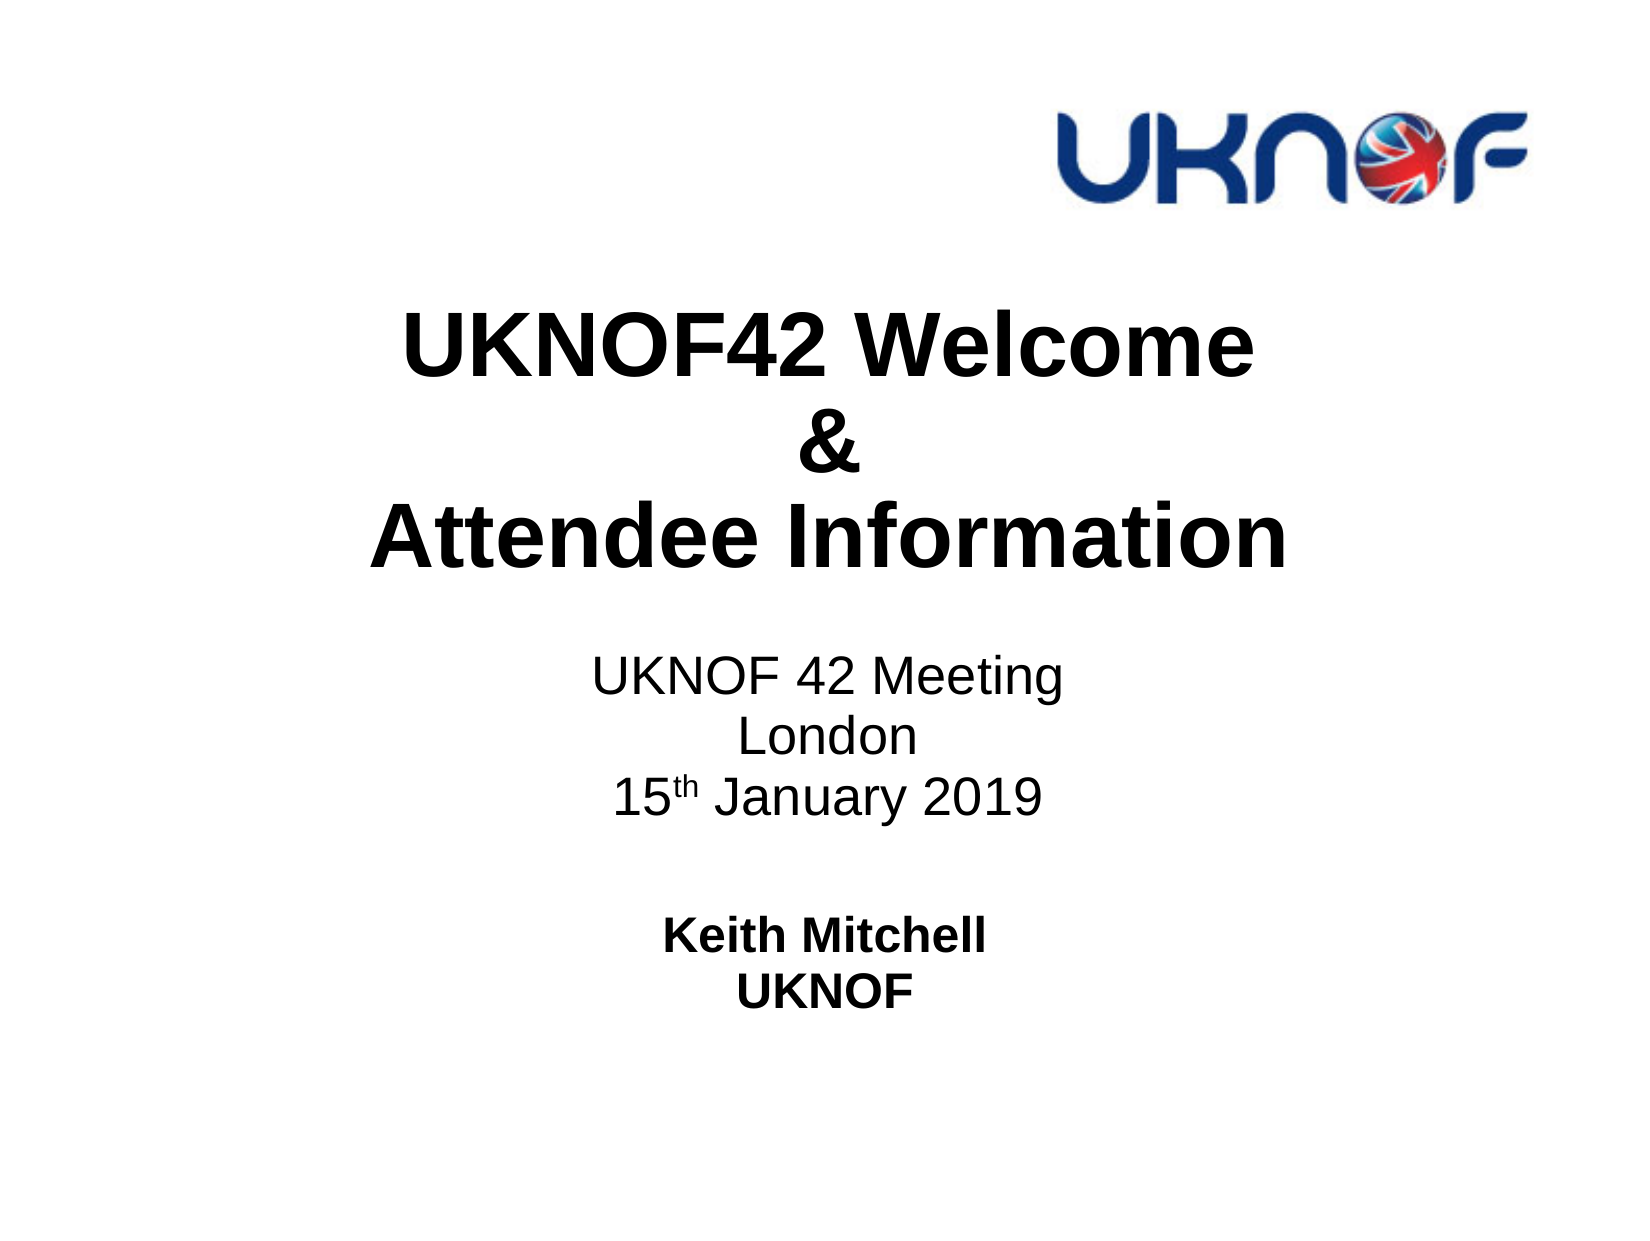

UKNOF42 Welcome
&
Attendee Information
UKNOF 42 Meeting
London
15th January 2019
Keith Mitchell
UKNOF